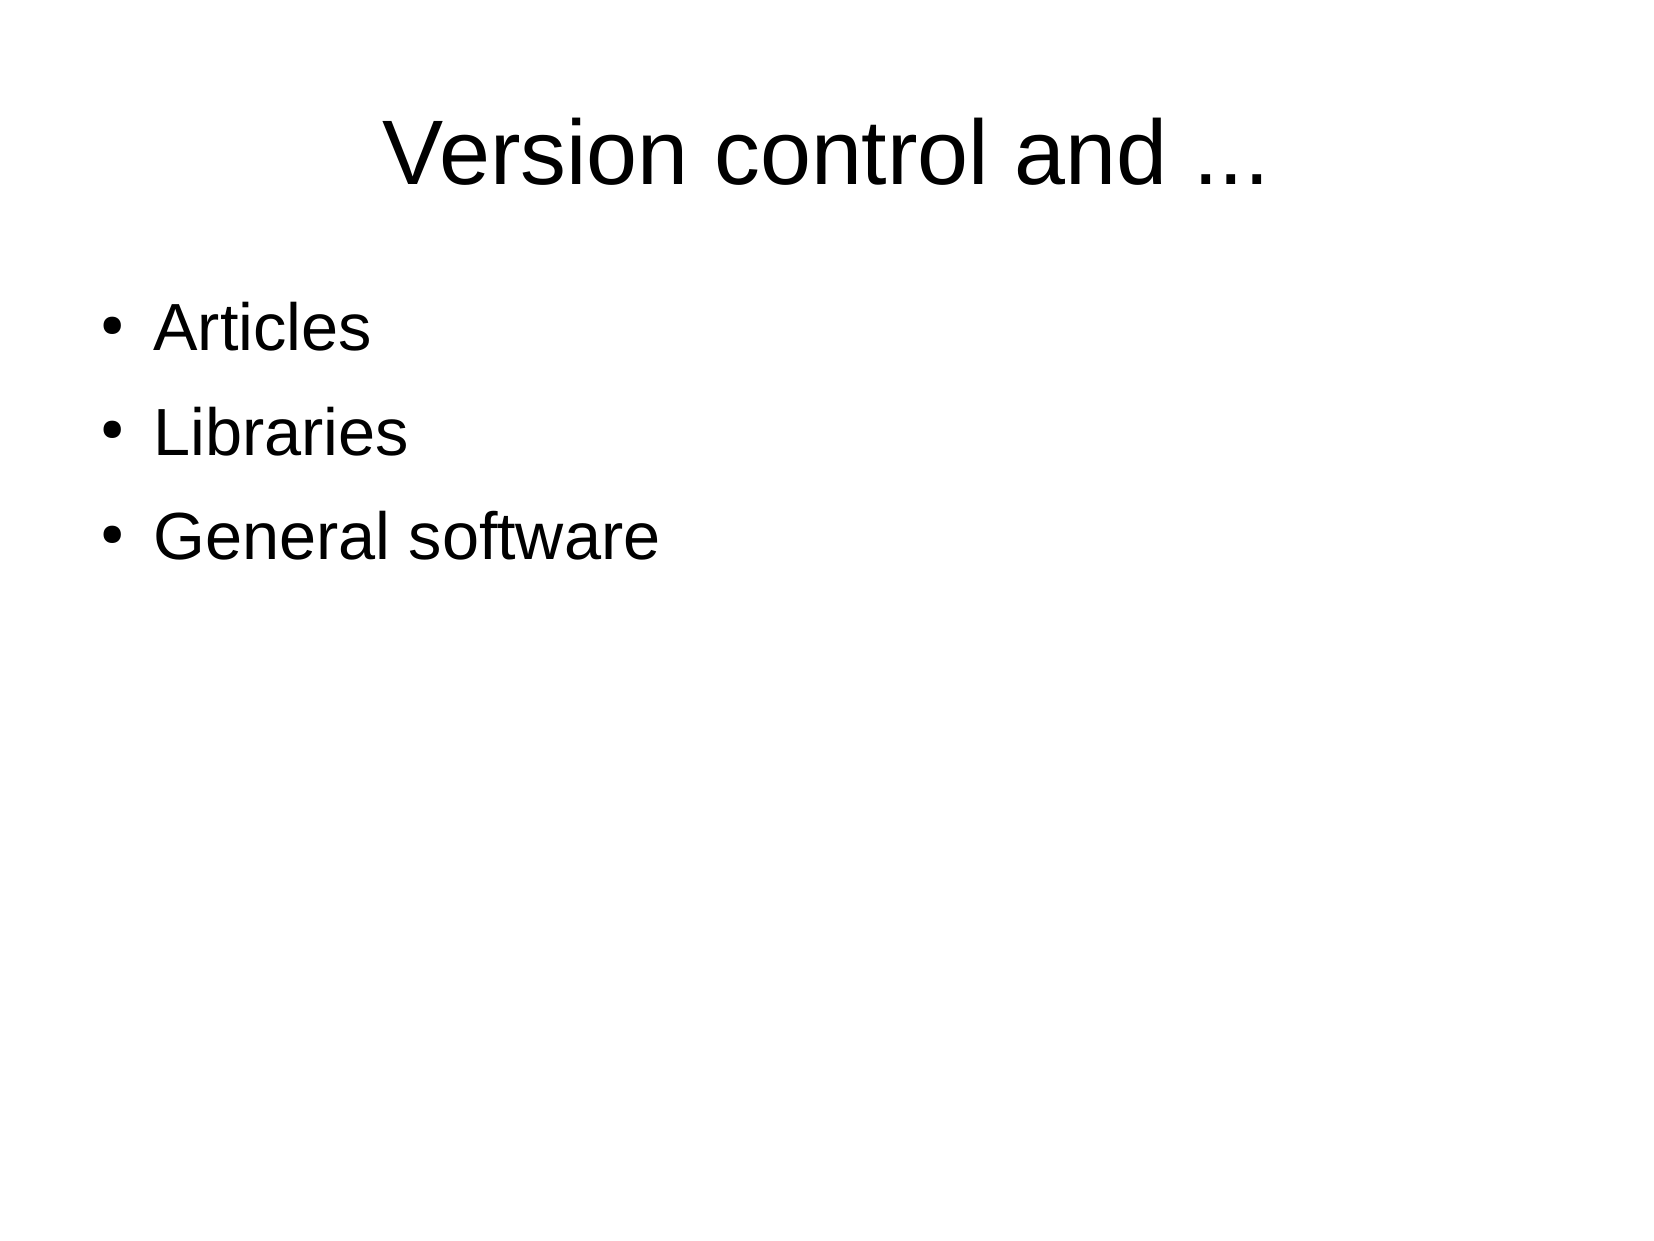

# Version control and ...
Articles
Libraries
General software